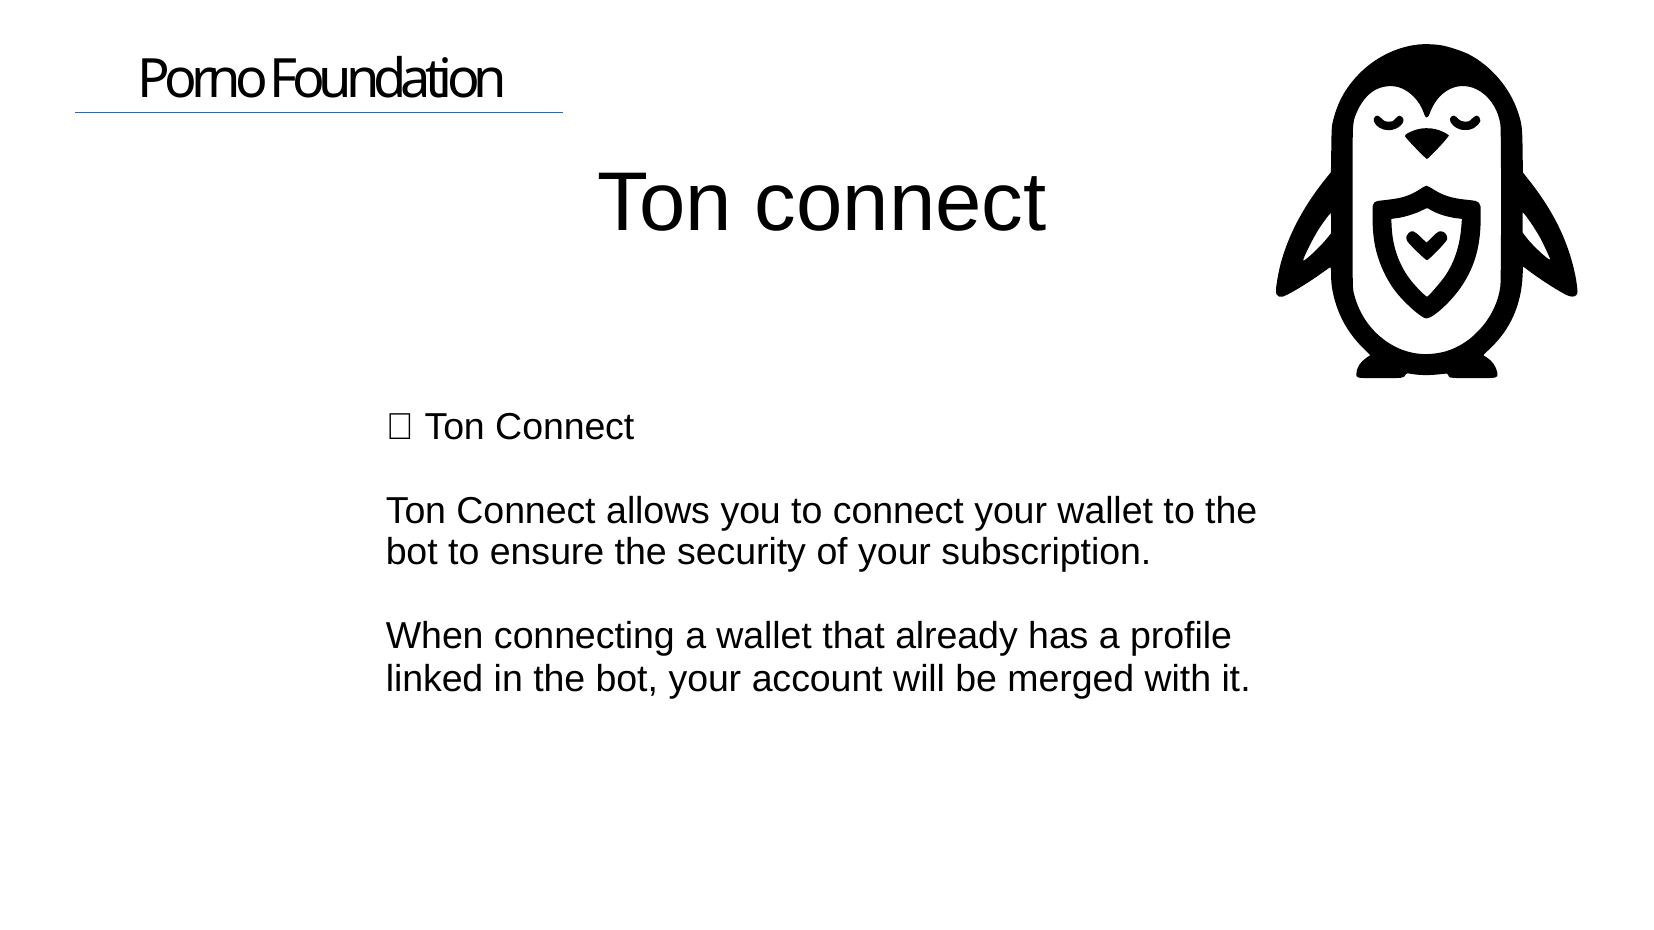

# Porno Foundation
Ton connect
💎 Ton Connect
Ton Connect allows you to connect your wallet to the bot to ensure the security of your subscription.
When connecting a wallet that already has a profile linked in the bot, your account will be merged with it.